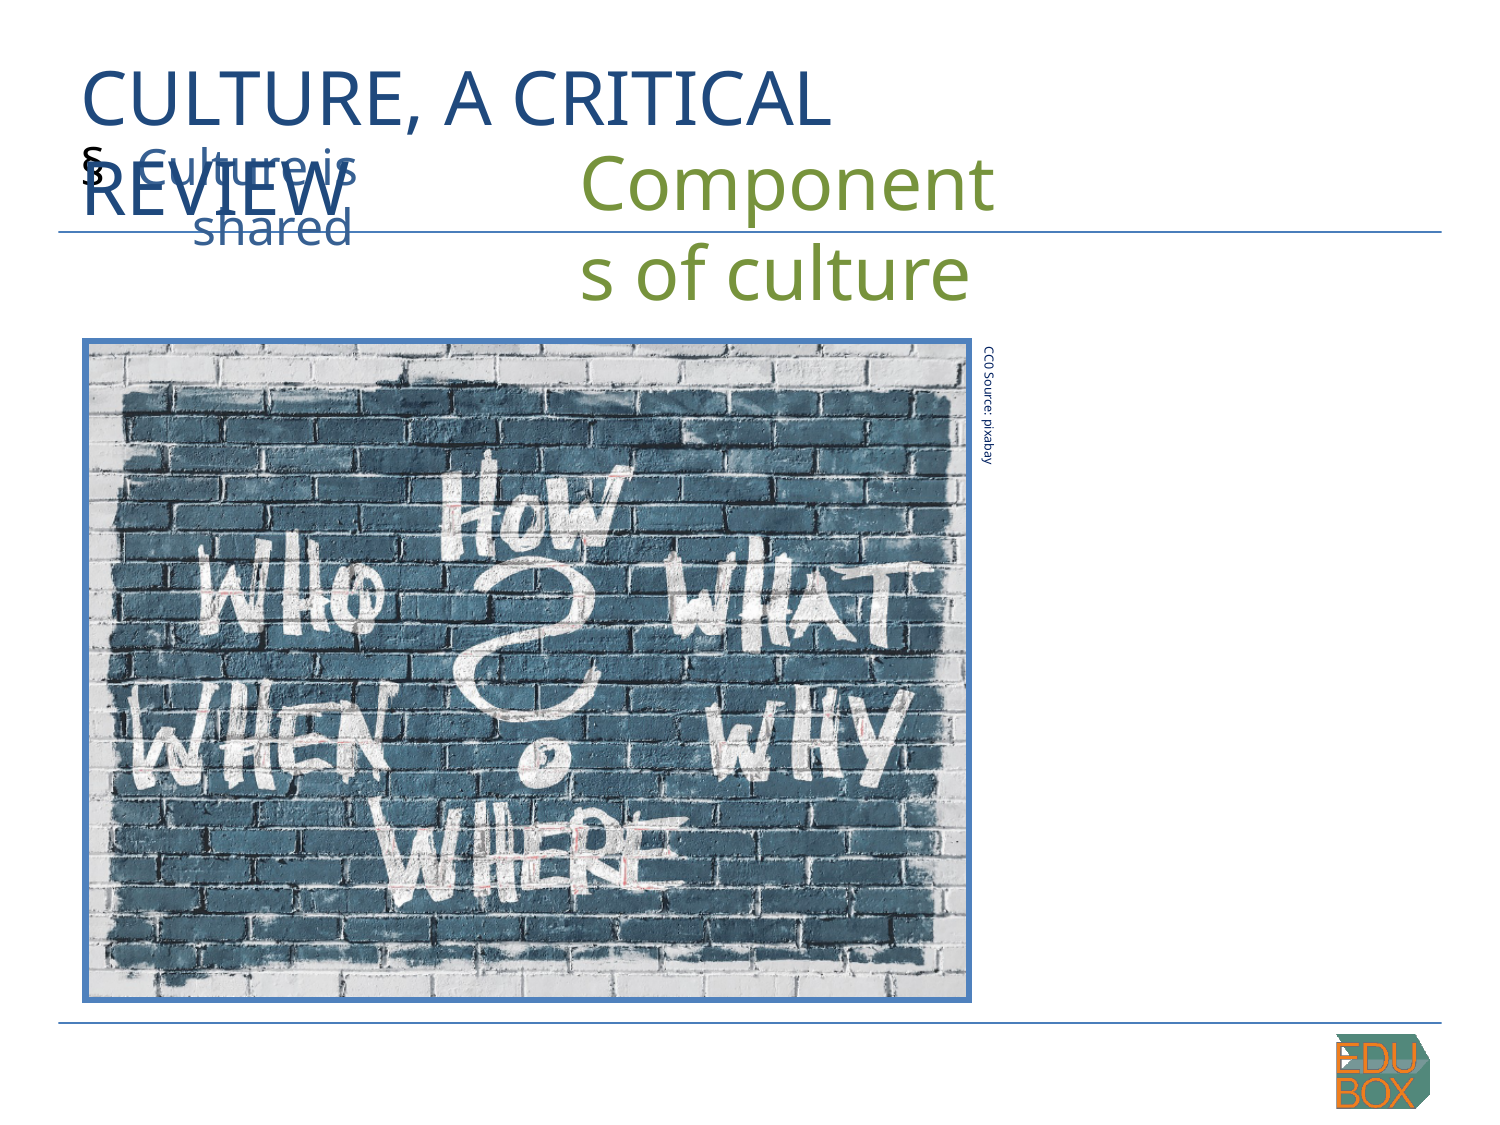

CULTURE, A CRITICAL REVIEW
# Culture is shared
Components of culture
CC0 Source: pixabay